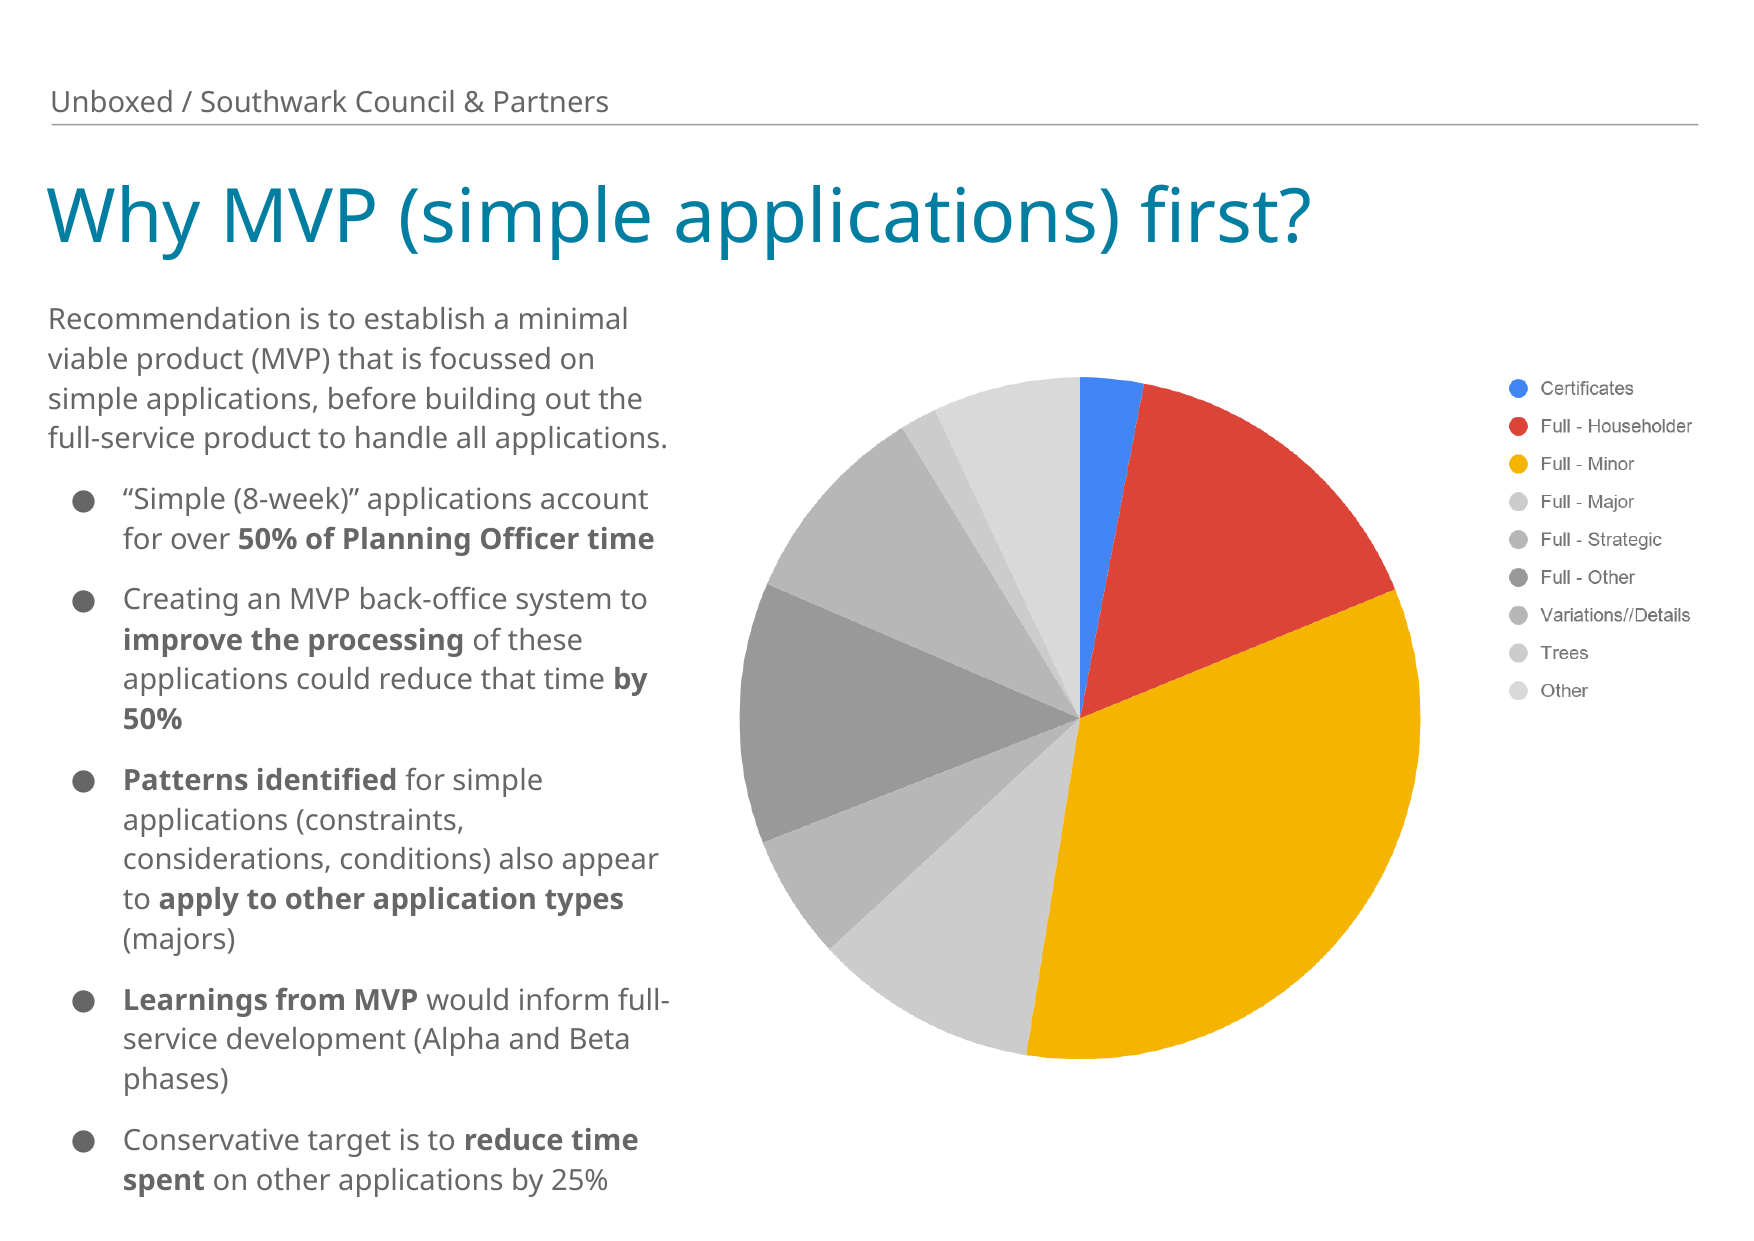

Unboxed / Southwark Council & Partners
Why MVP (simple applications) first?
Recommendation is to establish a minimal viable product (MVP) that is focussed on simple applications, before building out the full-service product to handle all applications.
“Simple (8-week)” applications account for over 50% of Planning Officer time
Creating an MVP back-office system to improve the processing of these applications could reduce that time by 50%
Patterns identified for simple applications (constraints, considerations, conditions) also appear to apply to other application types (majors)
Learnings from MVP would inform full-service development (Alpha and Beta phases)
Conservative target is to reduce time spent on other applications by 25%